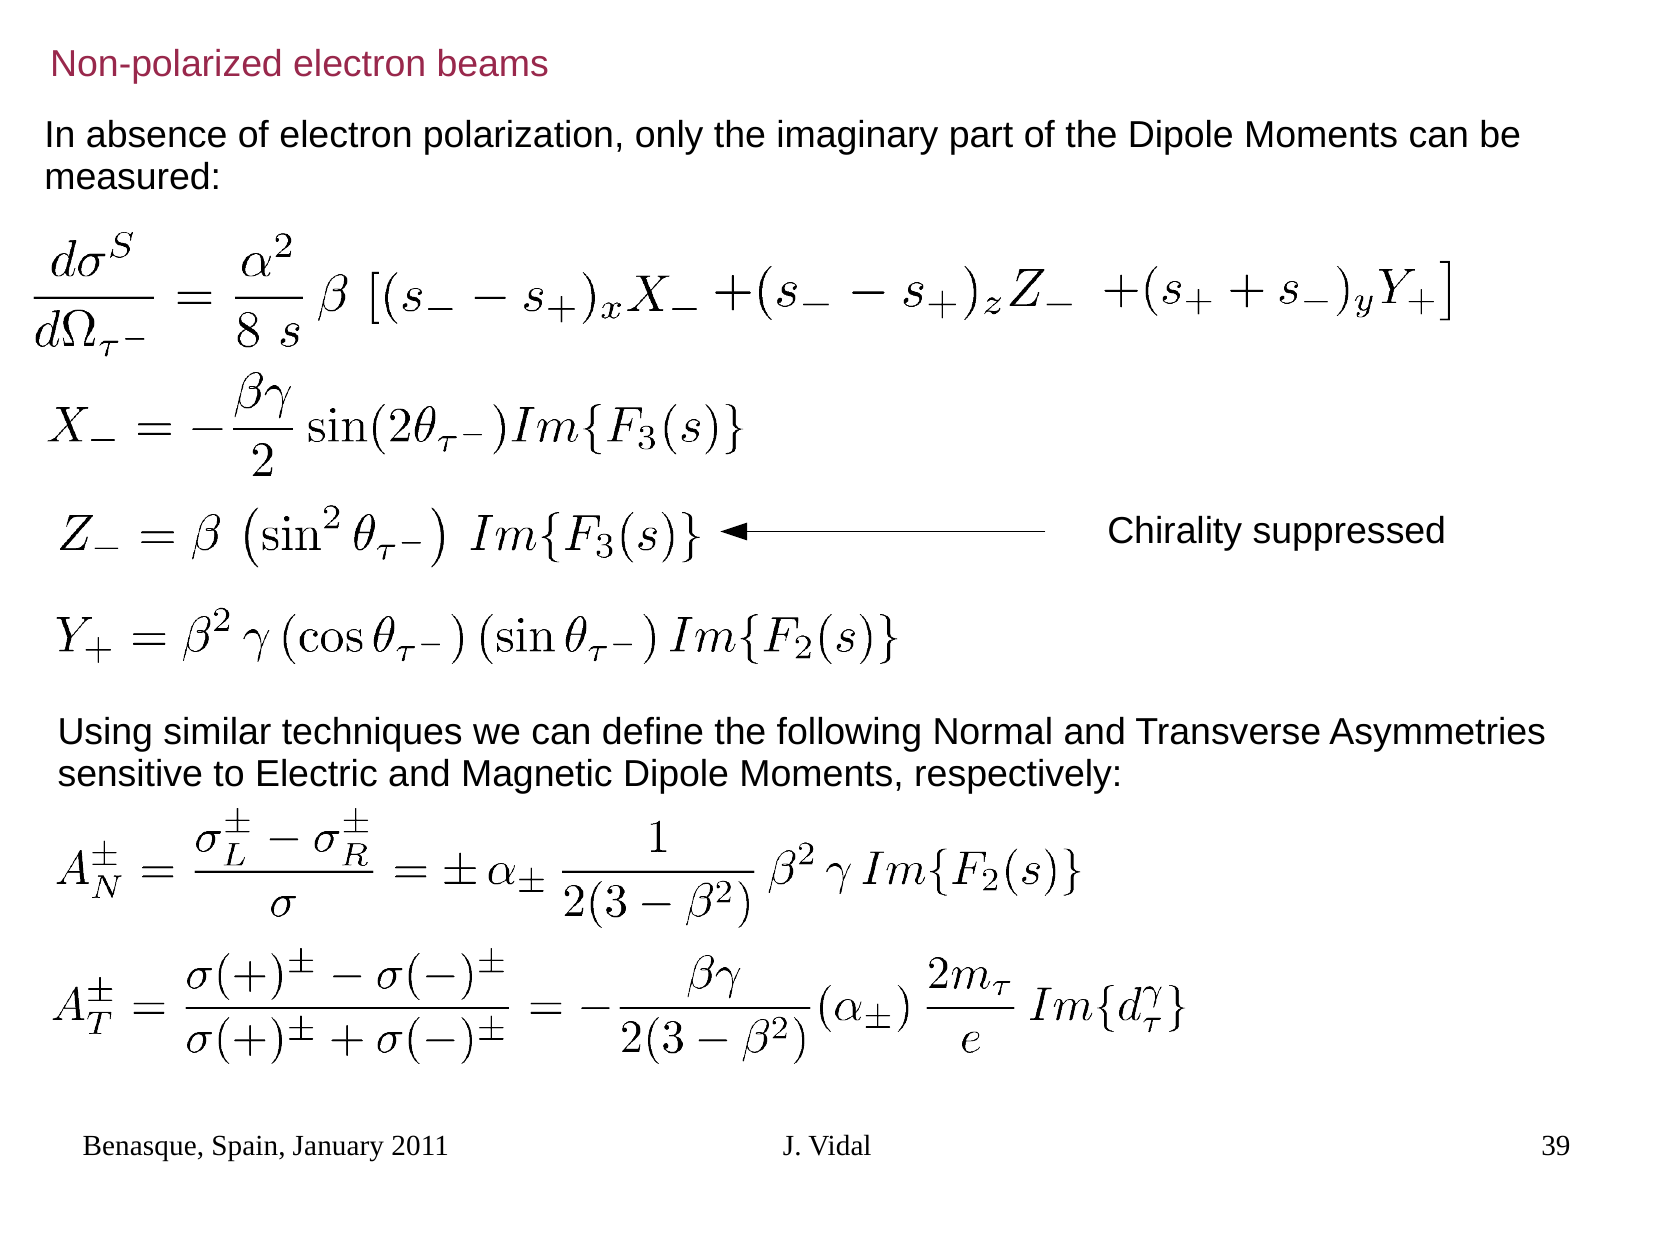

Non-polarized electron beams
In absence of electron polarization, only the imaginary part of the Dipole Moments can be measured:
Chirality suppressed
Using similar techniques we can define the following Normal and Transverse Asymmetries sensitive to Electric and Magnetic Dipole Moments, respectively:
Benasque, Spain, January 2011
J. Vidal
39